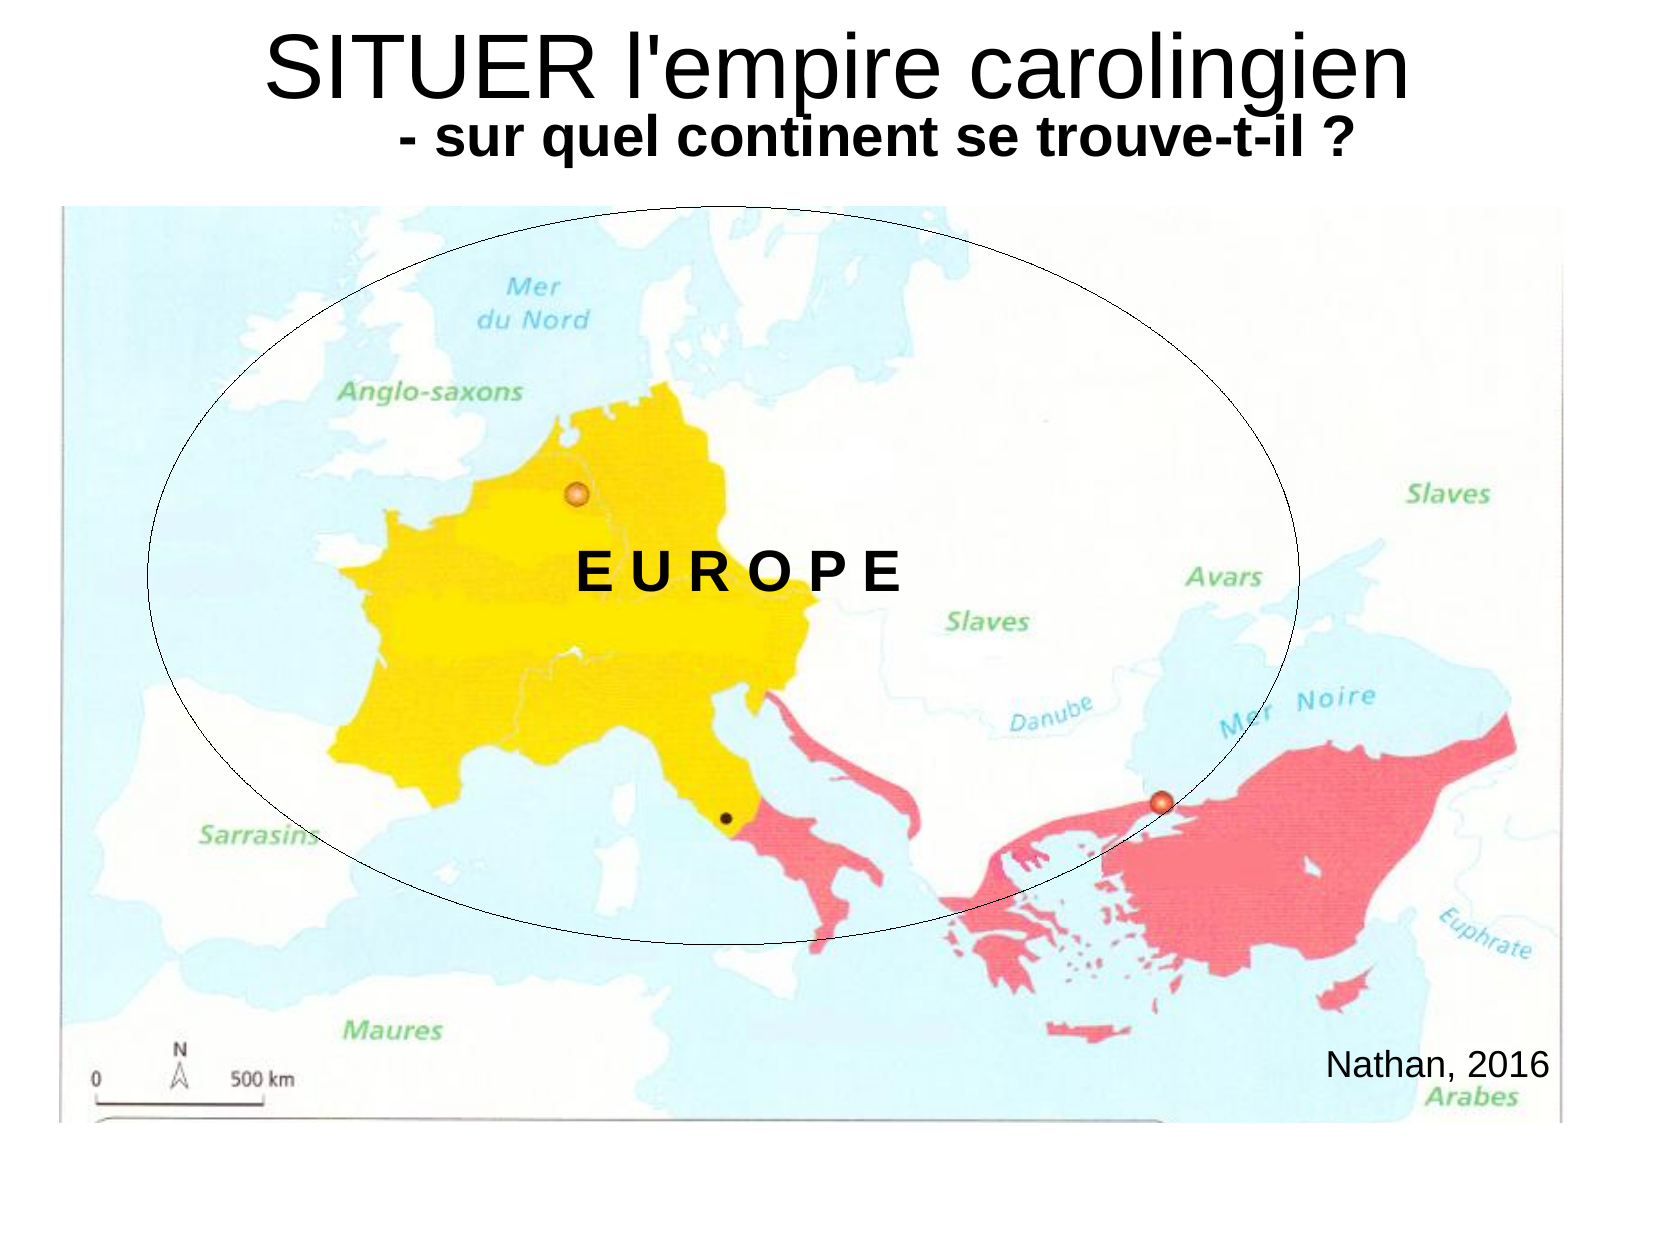

# SITUER l'empire carolingien
- sur quel continent se trouve-t-il ?
E U R O P E
Nathan, 2016